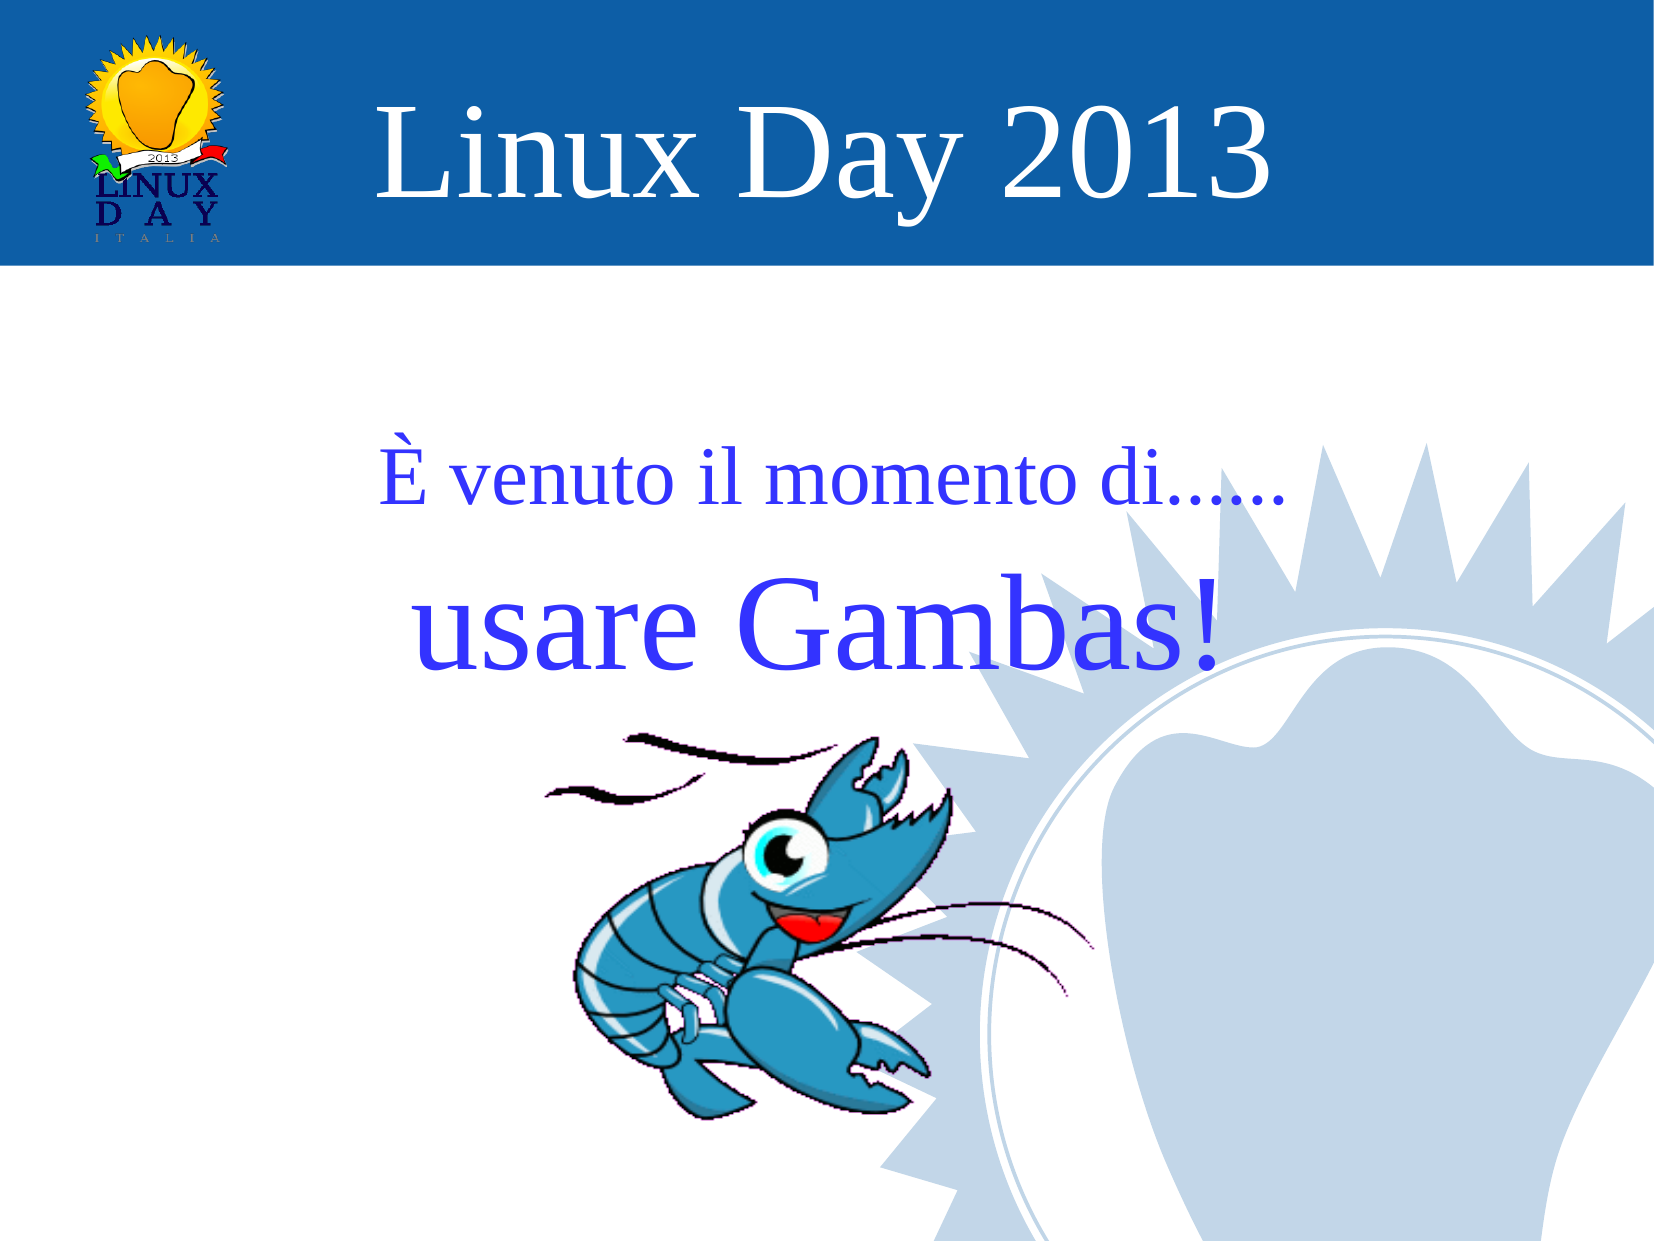

# Linux Day 2013
È venuto il momento di......
usare Gambas!